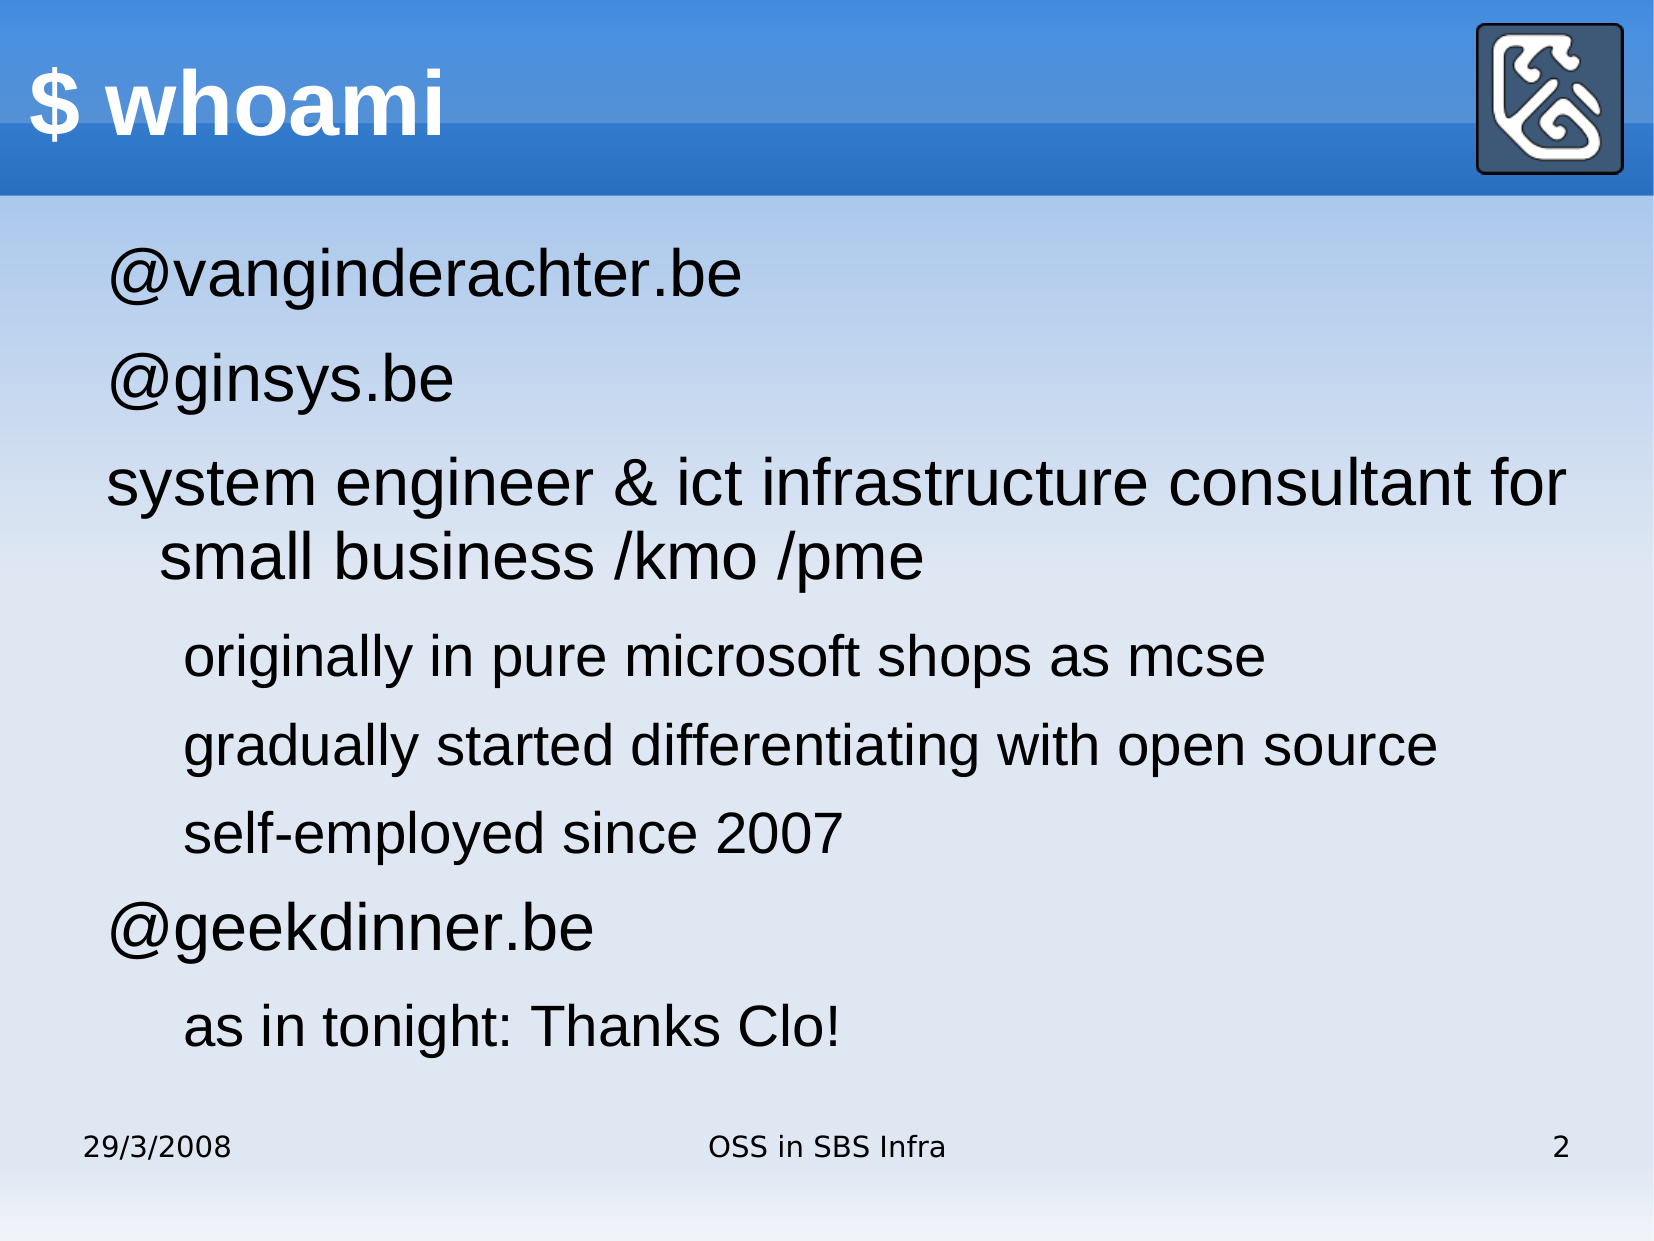

# $ whoami
@vanginderachter.be
@ginsys.be
system engineer & ict infrastructure consultant for small business /kmo /pme
originally in pure microsoft shops as mcse
gradually started differentiating with open source
self-employed since 2007
@geekdinner.be
as in tonight: Thanks Clo!
29/3/2008
OSS in SBS Infra
2